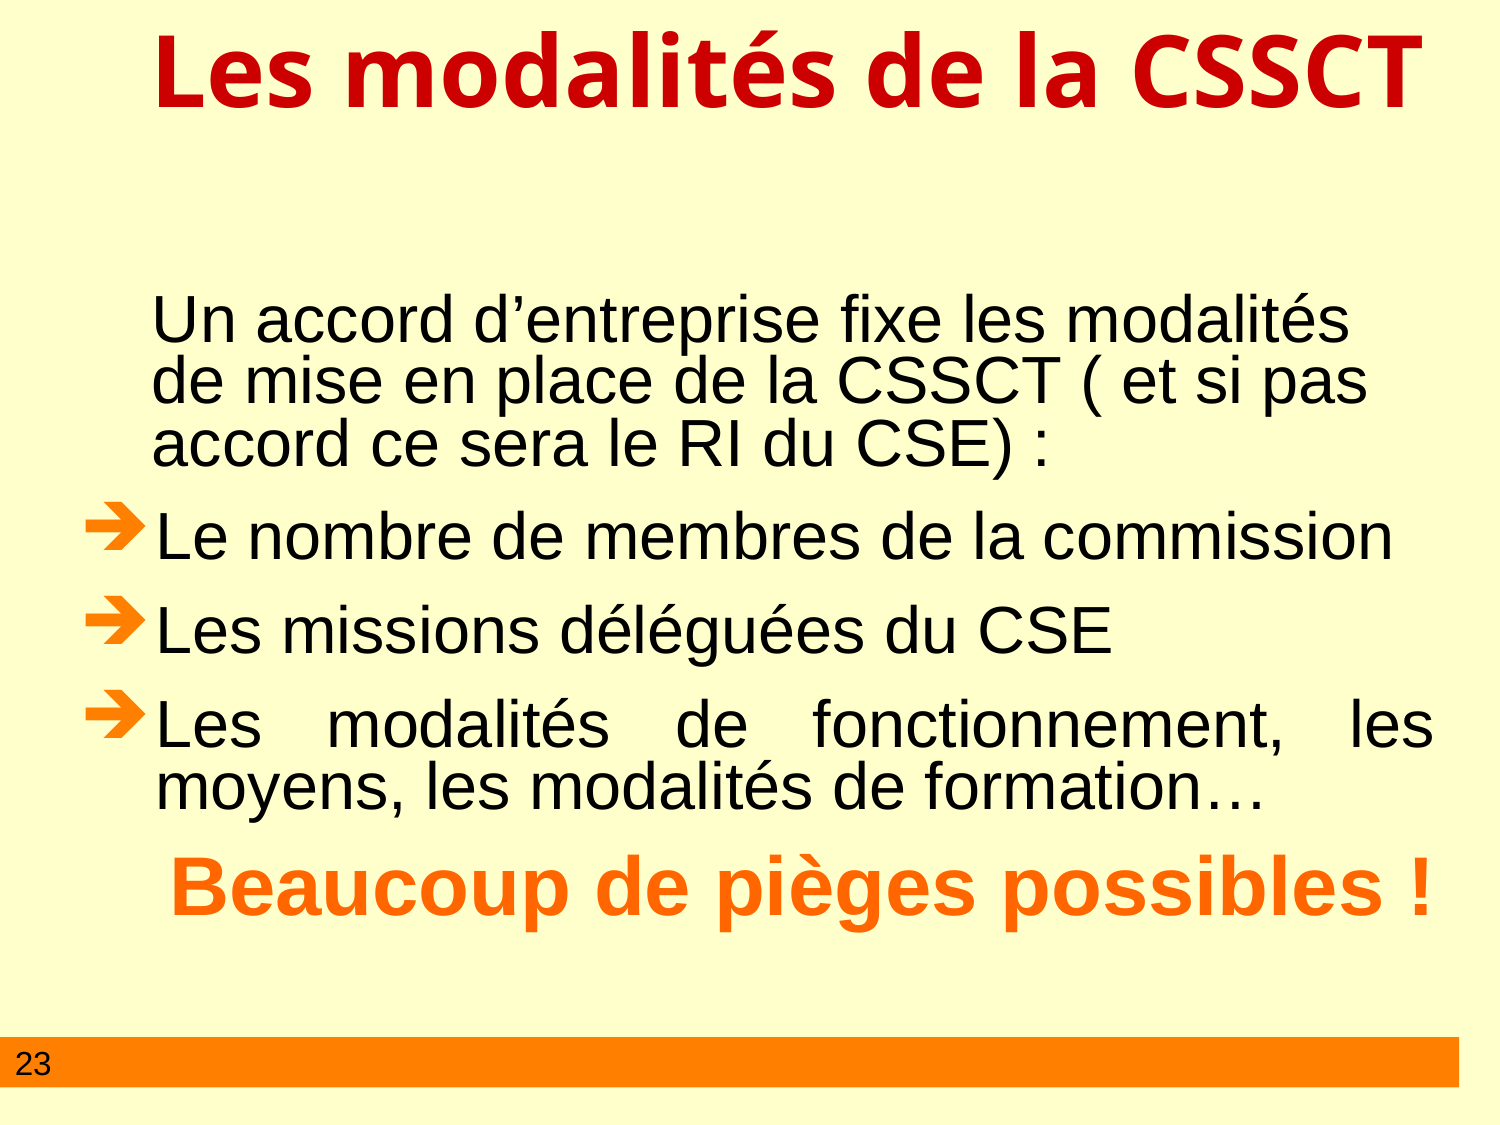

Les modalités de la CSSCT
# Un accord d’entreprise fixe les modalités de mise en place de la CSSCT ( et si pas accord ce sera le RI du CSE) :
Le nombre de membres de la commission
Les missions déléguées du CSE
Les modalités de fonctionnement, les moyens, les modalités de formation…
Beaucoup de pièges possibles !